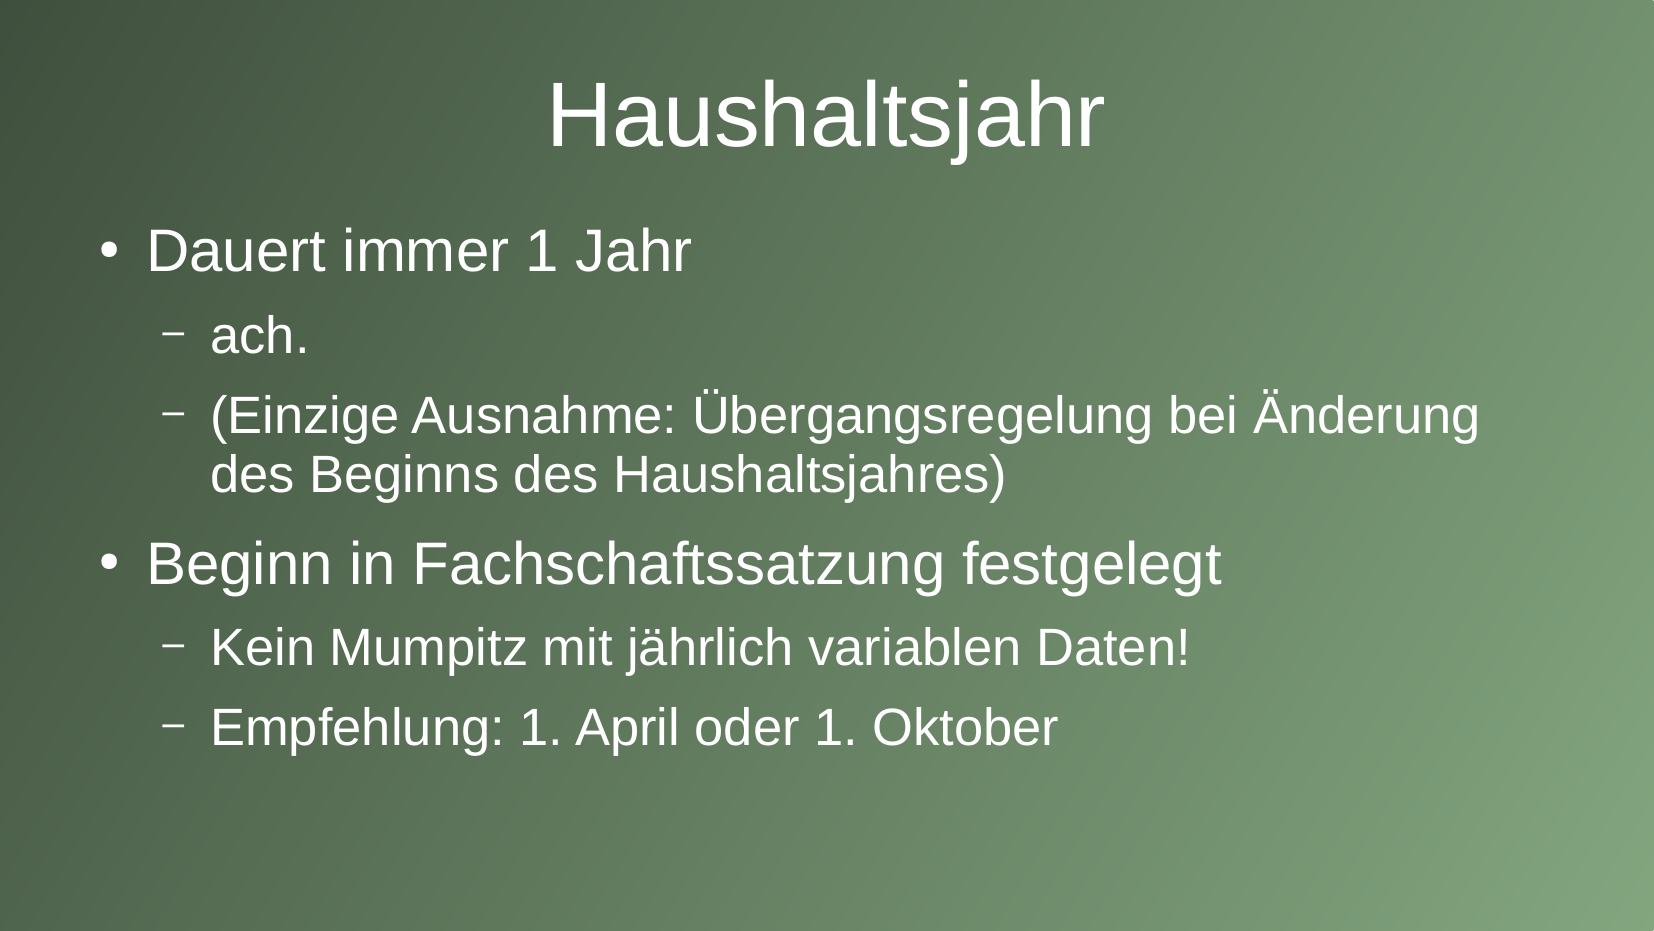

# Haushaltsjahr
Dauert immer 1 Jahr
ach.
(Einzige Ausnahme: Übergangsregelung bei Änderung des Beginns des Haushaltsjahres)
Beginn in Fachschaftssatzung festgelegt
Kein Mumpitz mit jährlich variablen Daten!
Empfehlung: 1. April oder 1. Oktober